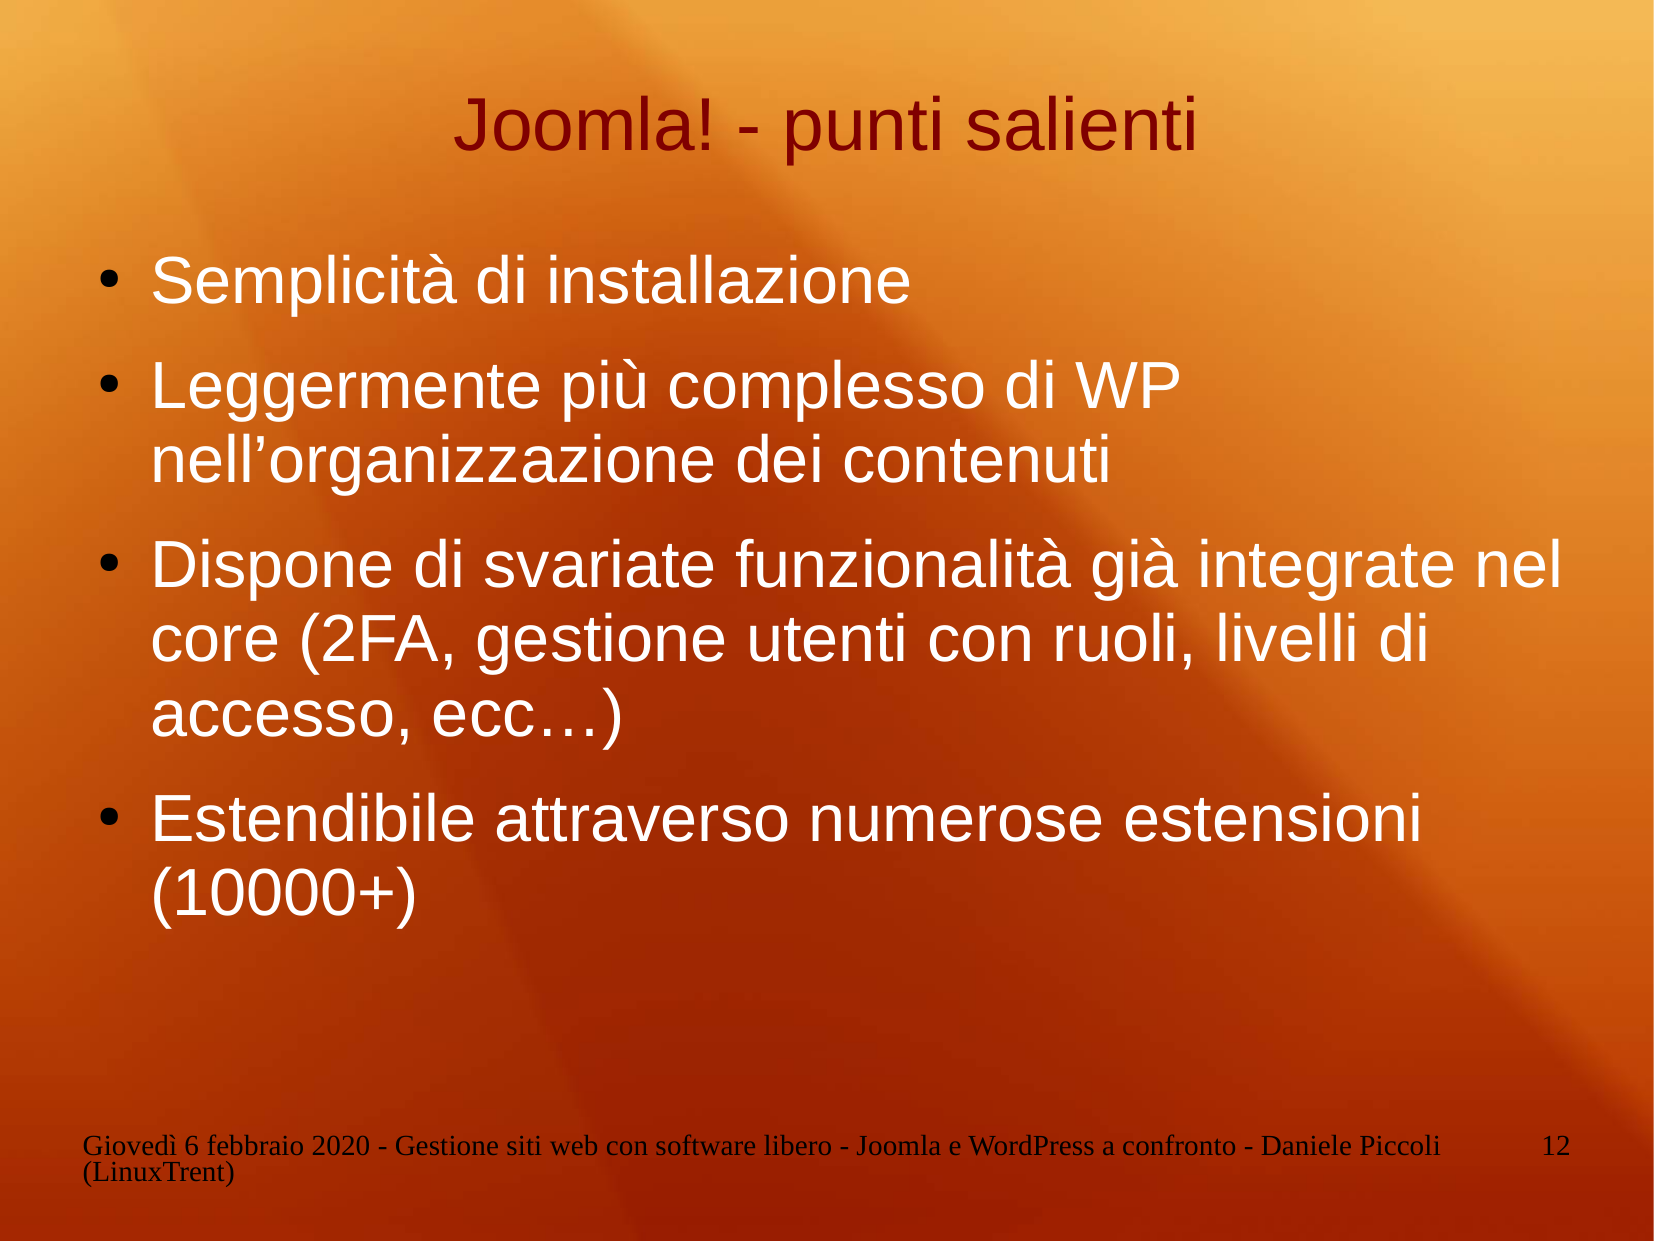

# Joomla! - punti salienti
Semplicità di installazione
Leggermente più complesso di WP nell’organizzazione dei contenuti
Dispone di svariate funzionalità già integrate nel core (2FA, gestione utenti con ruoli, livelli di accesso, ecc…)
Estendibile attraverso numerose estensioni (10000+)
Giovedì 6 febbraio 2020 - Gestione siti web con software libero - Joomla e WordPress a confronto - Daniele Piccoli (LinuxTrent)
12